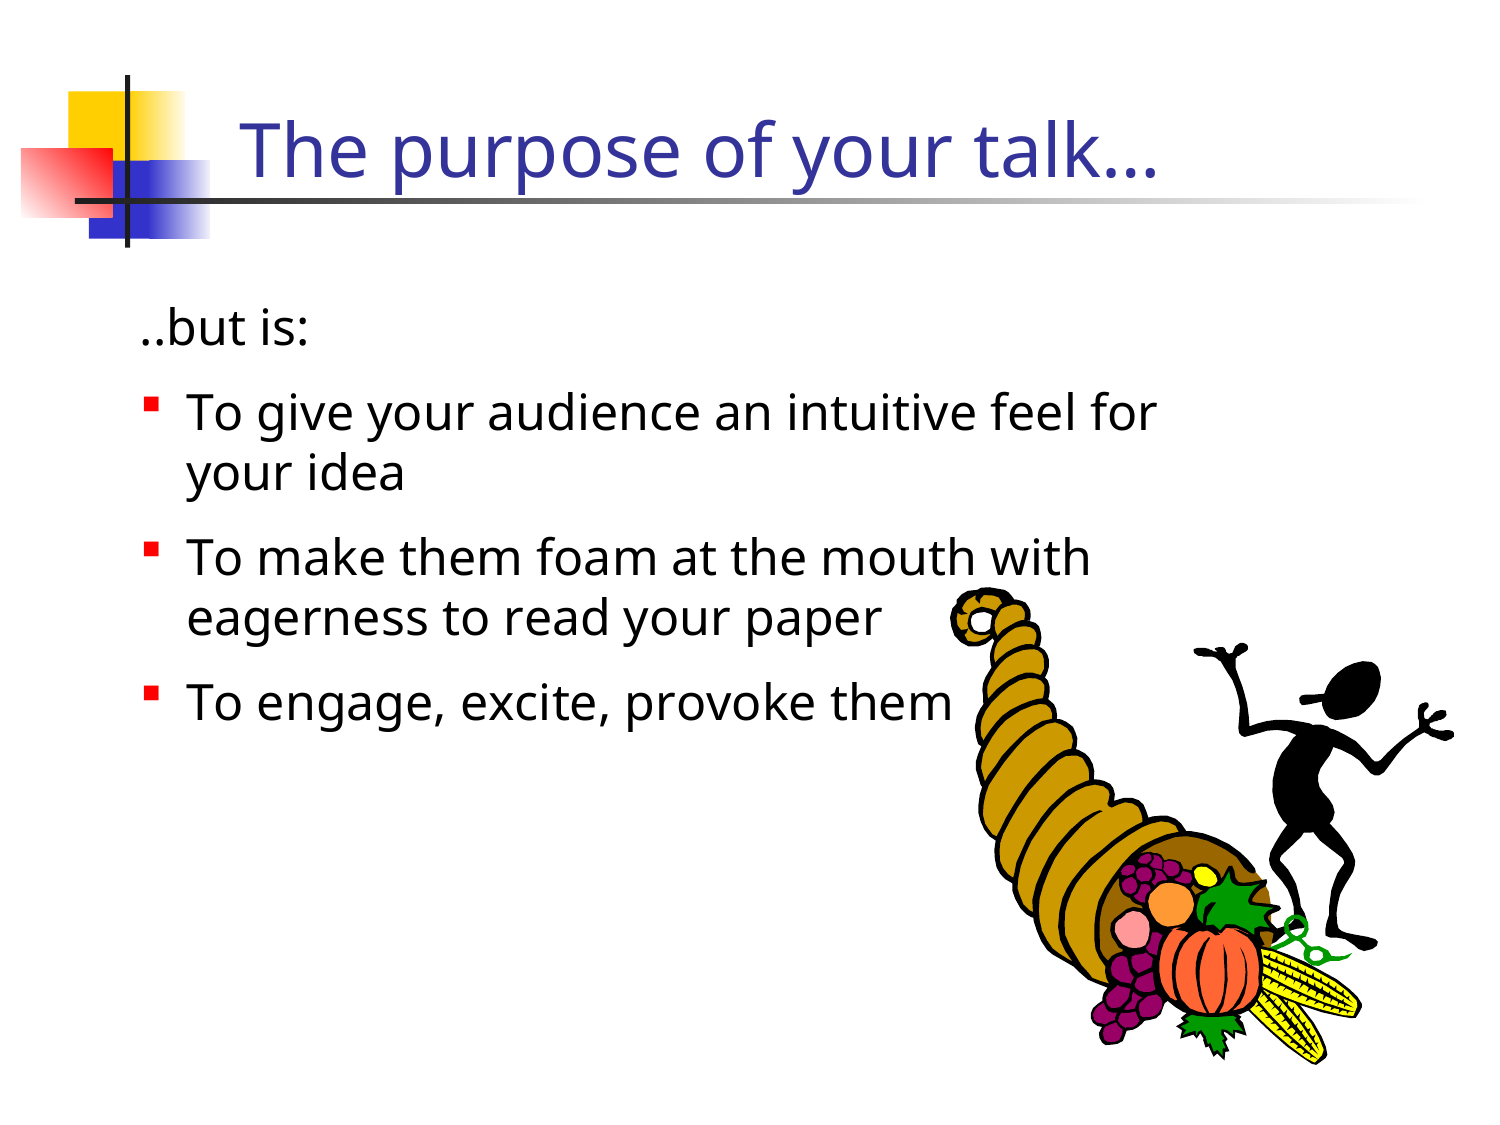

# The purpose of your talk…
..but is:
To give your audience an intuitive feel for your idea
To make them foam at the mouth with eagerness to read your paper
To engage, excite, provoke them